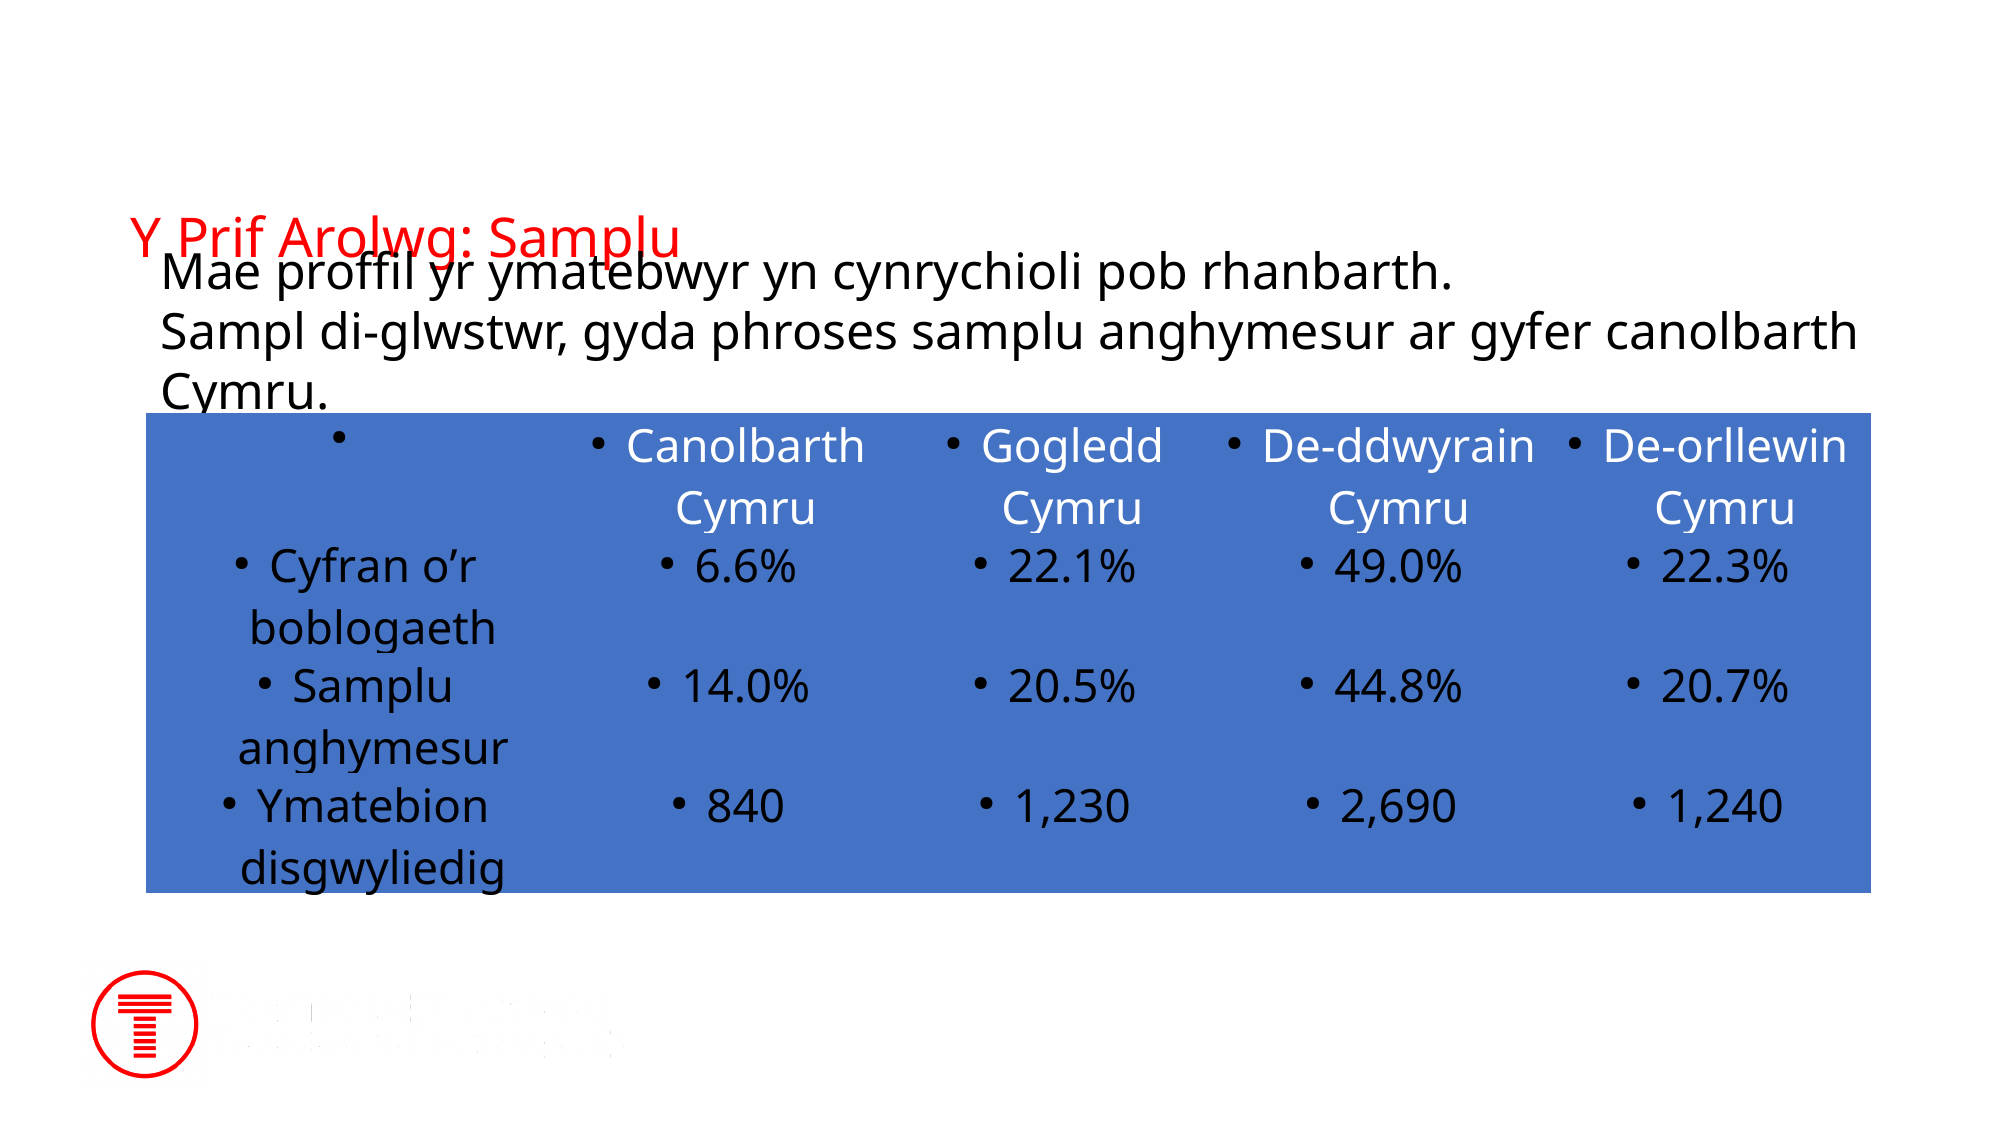

# Y Prif Arolwg: Samplu
Mae proffil yr ymatebwyr yn cynrychioli pob rhanbarth.
Sampl di-glwstwr, gyda phroses samplu anghymesur ar gyfer canolbarth Cymru.
| | Canolbarth Cymru | Gogledd Cymru | De-ddwyrain Cymru | De-orllewin Cymru |
| --- | --- | --- | --- | --- |
| Cyfran o’r boblogaeth | 6.6% | 22.1% | 49.0% | 22.3% |
| Samplu anghymesur | 14.0% | 20.5% | 44.8% | 20.7% |
| Ymatebion disgwyliedig | 840 | 1,230 | 2,690 | 1,240 |